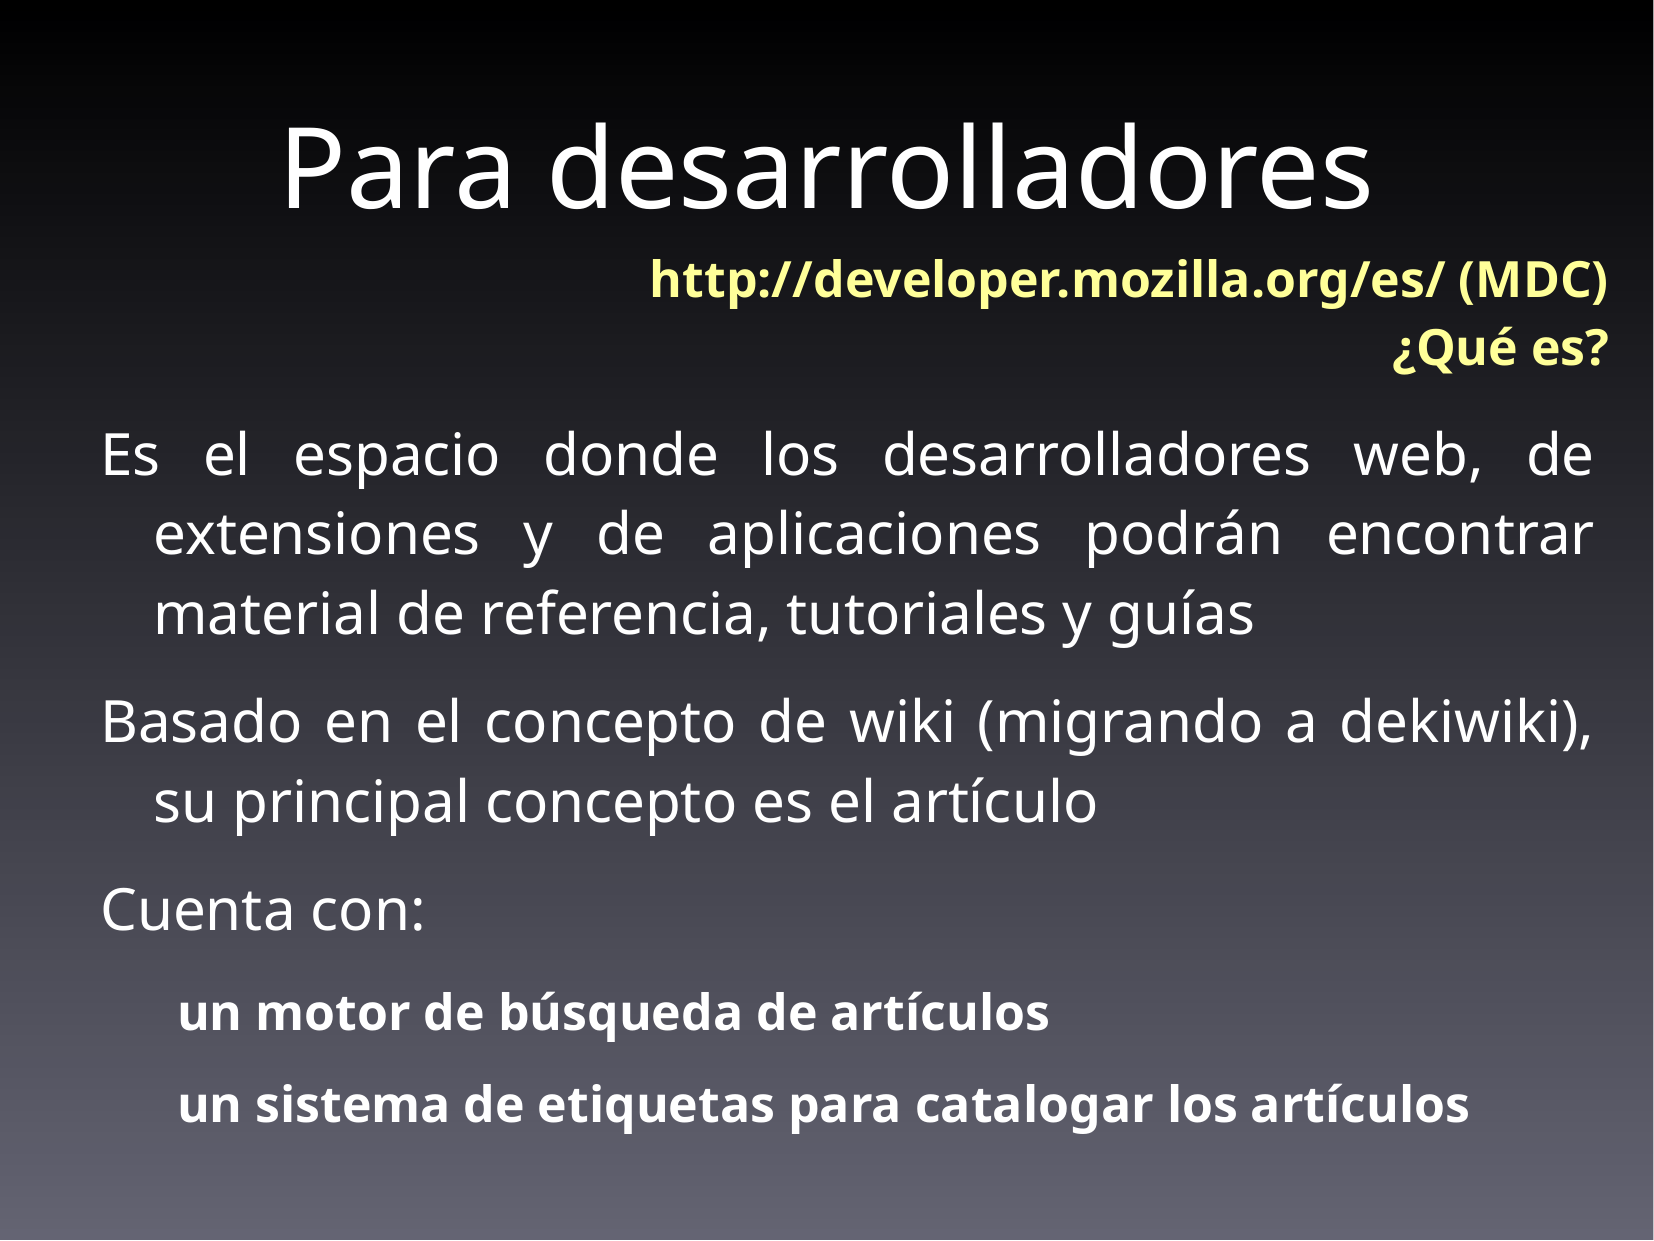

# Para desarrolladores
http://developer.mozilla.org/es/ (MDC)
¿Qué es?
Es el espacio donde los desarrolladores web, de extensiones y de aplicaciones podrán encontrar material de referencia, tutoriales y guías
Basado en el concepto de wiki (migrando a dekiwiki), su principal concepto es el artículo
Cuenta con:
un motor de búsqueda de artículos
un sistema de etiquetas para catalogar los artículos